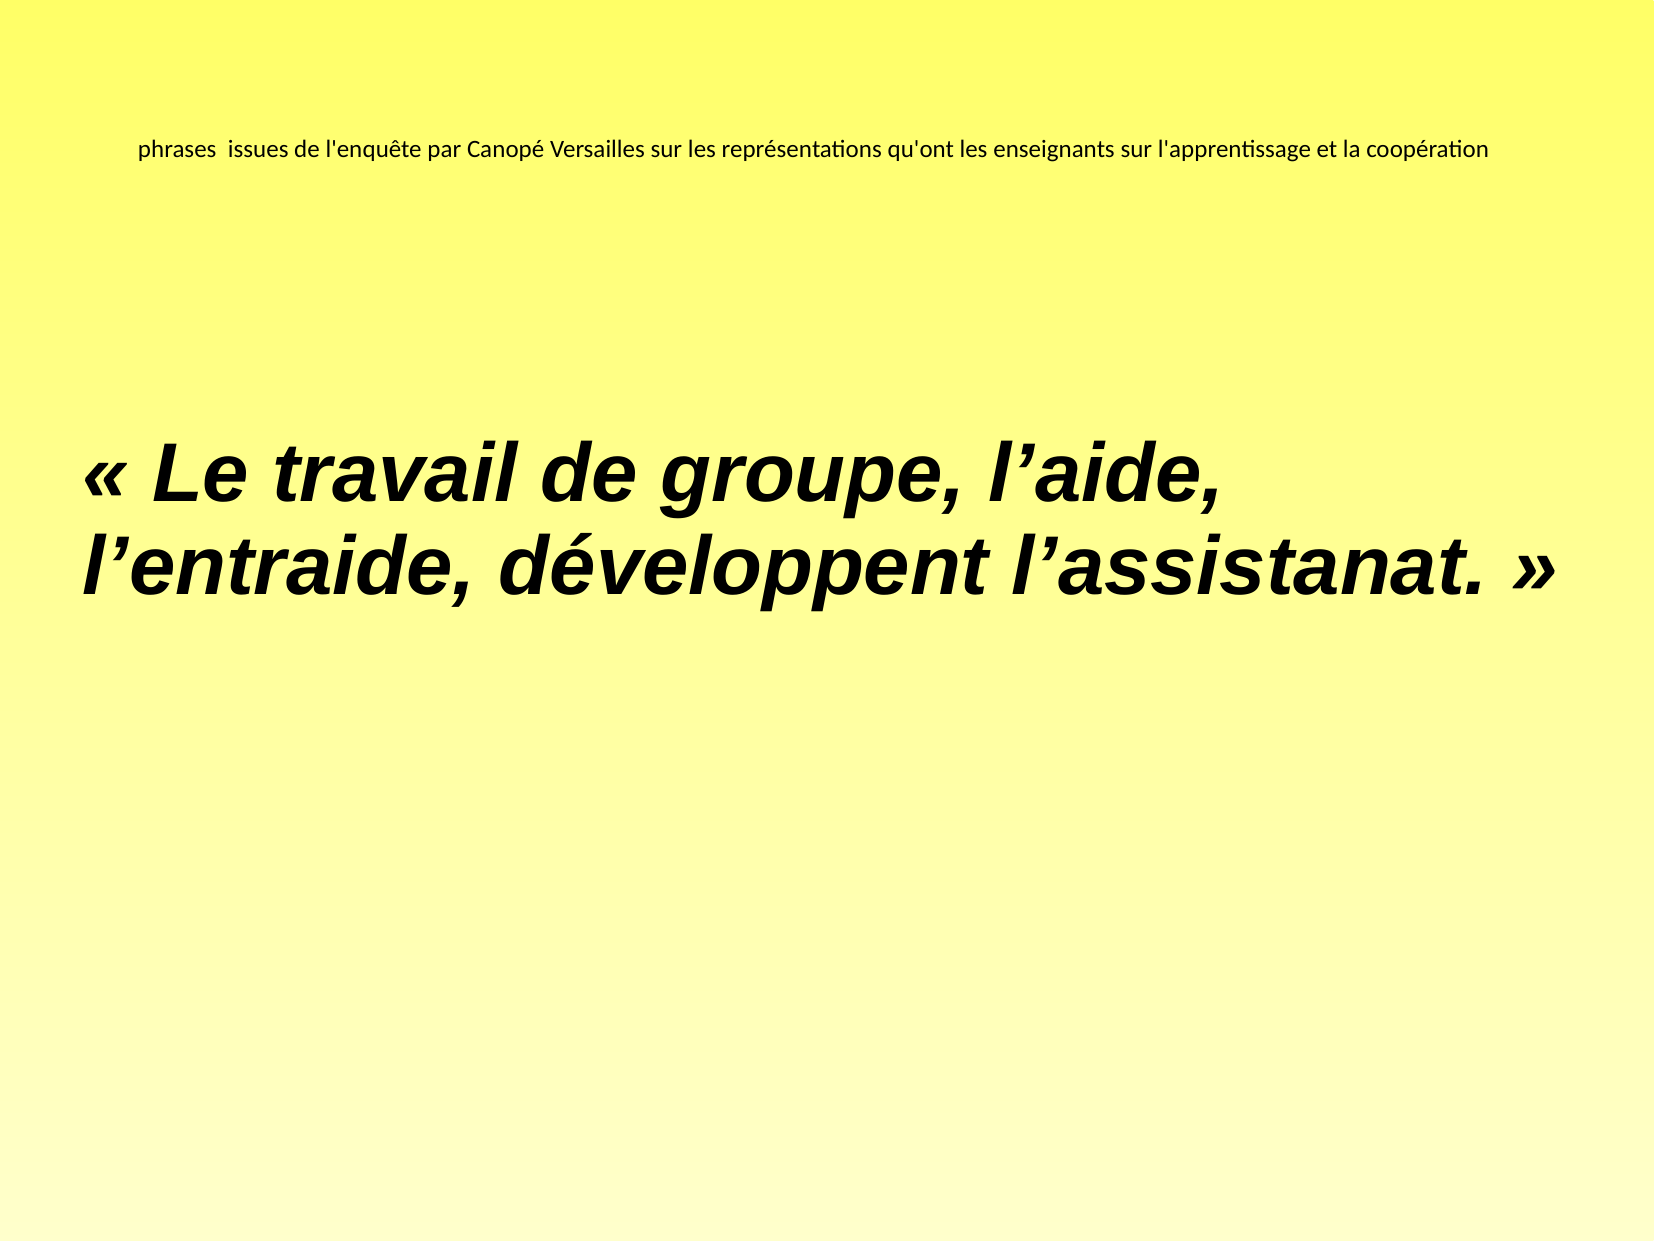

phrases issues de l'enquête par Canopé Versailles sur les représentations qu'ont les enseignants sur l'apprentissage et la coopération
# « Le travail de groupe, l’aide, l’entraide, développent l’assistanat. »